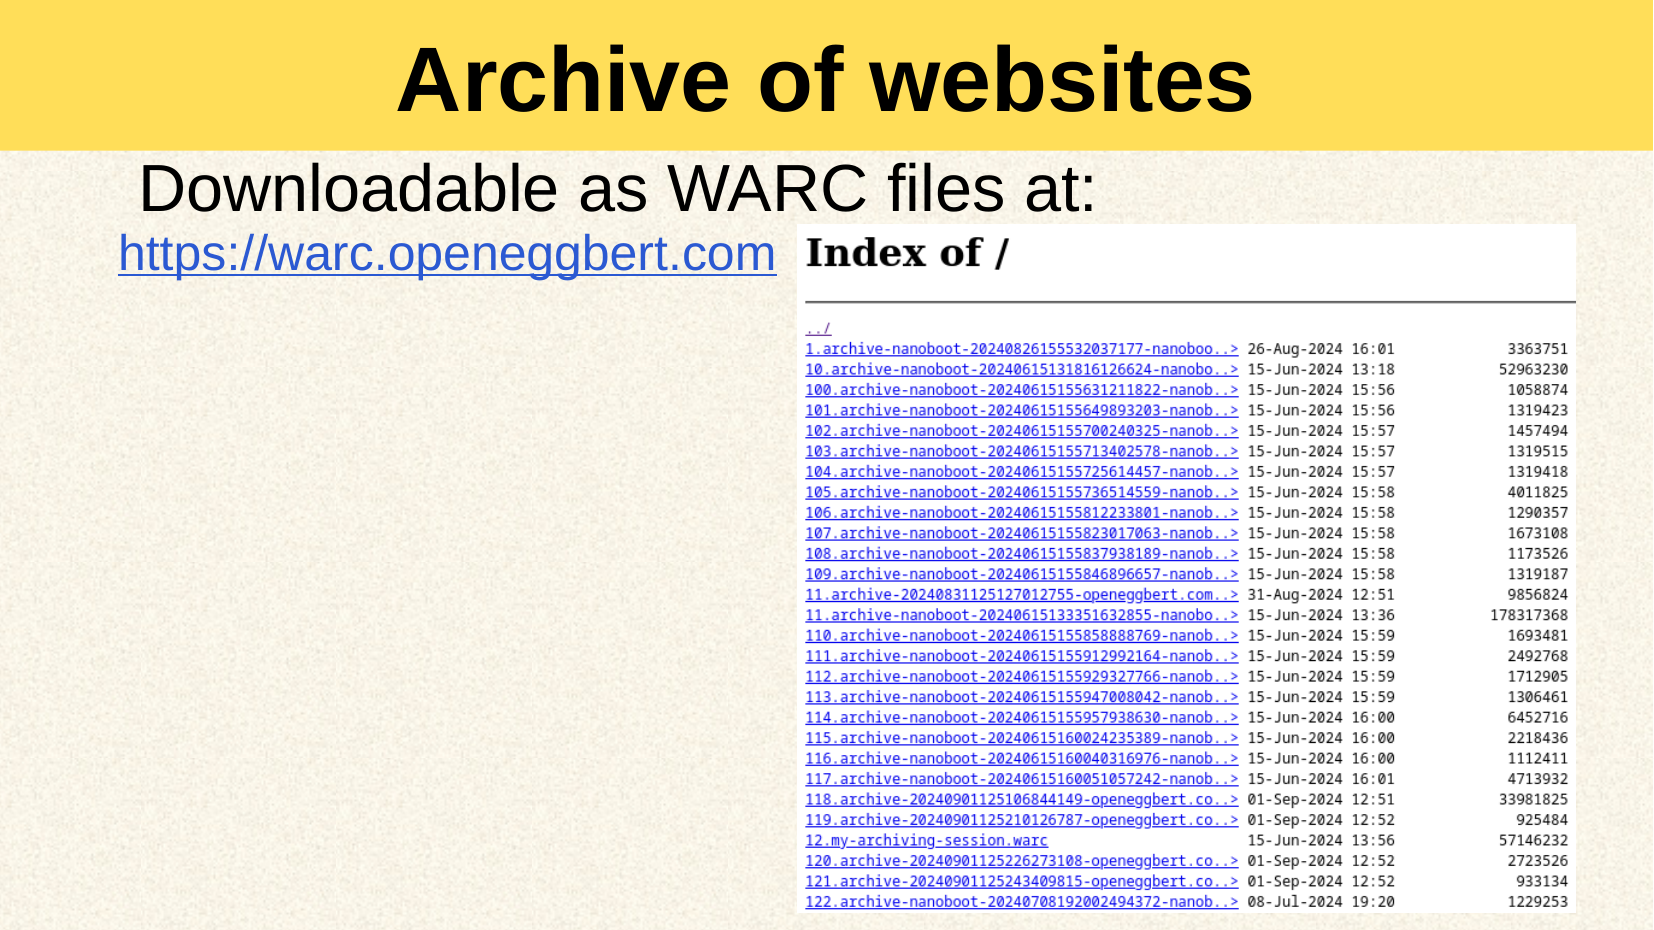

# Archive of websites
Downloadable as WARC files at: https://warc.openeggbert.com
11